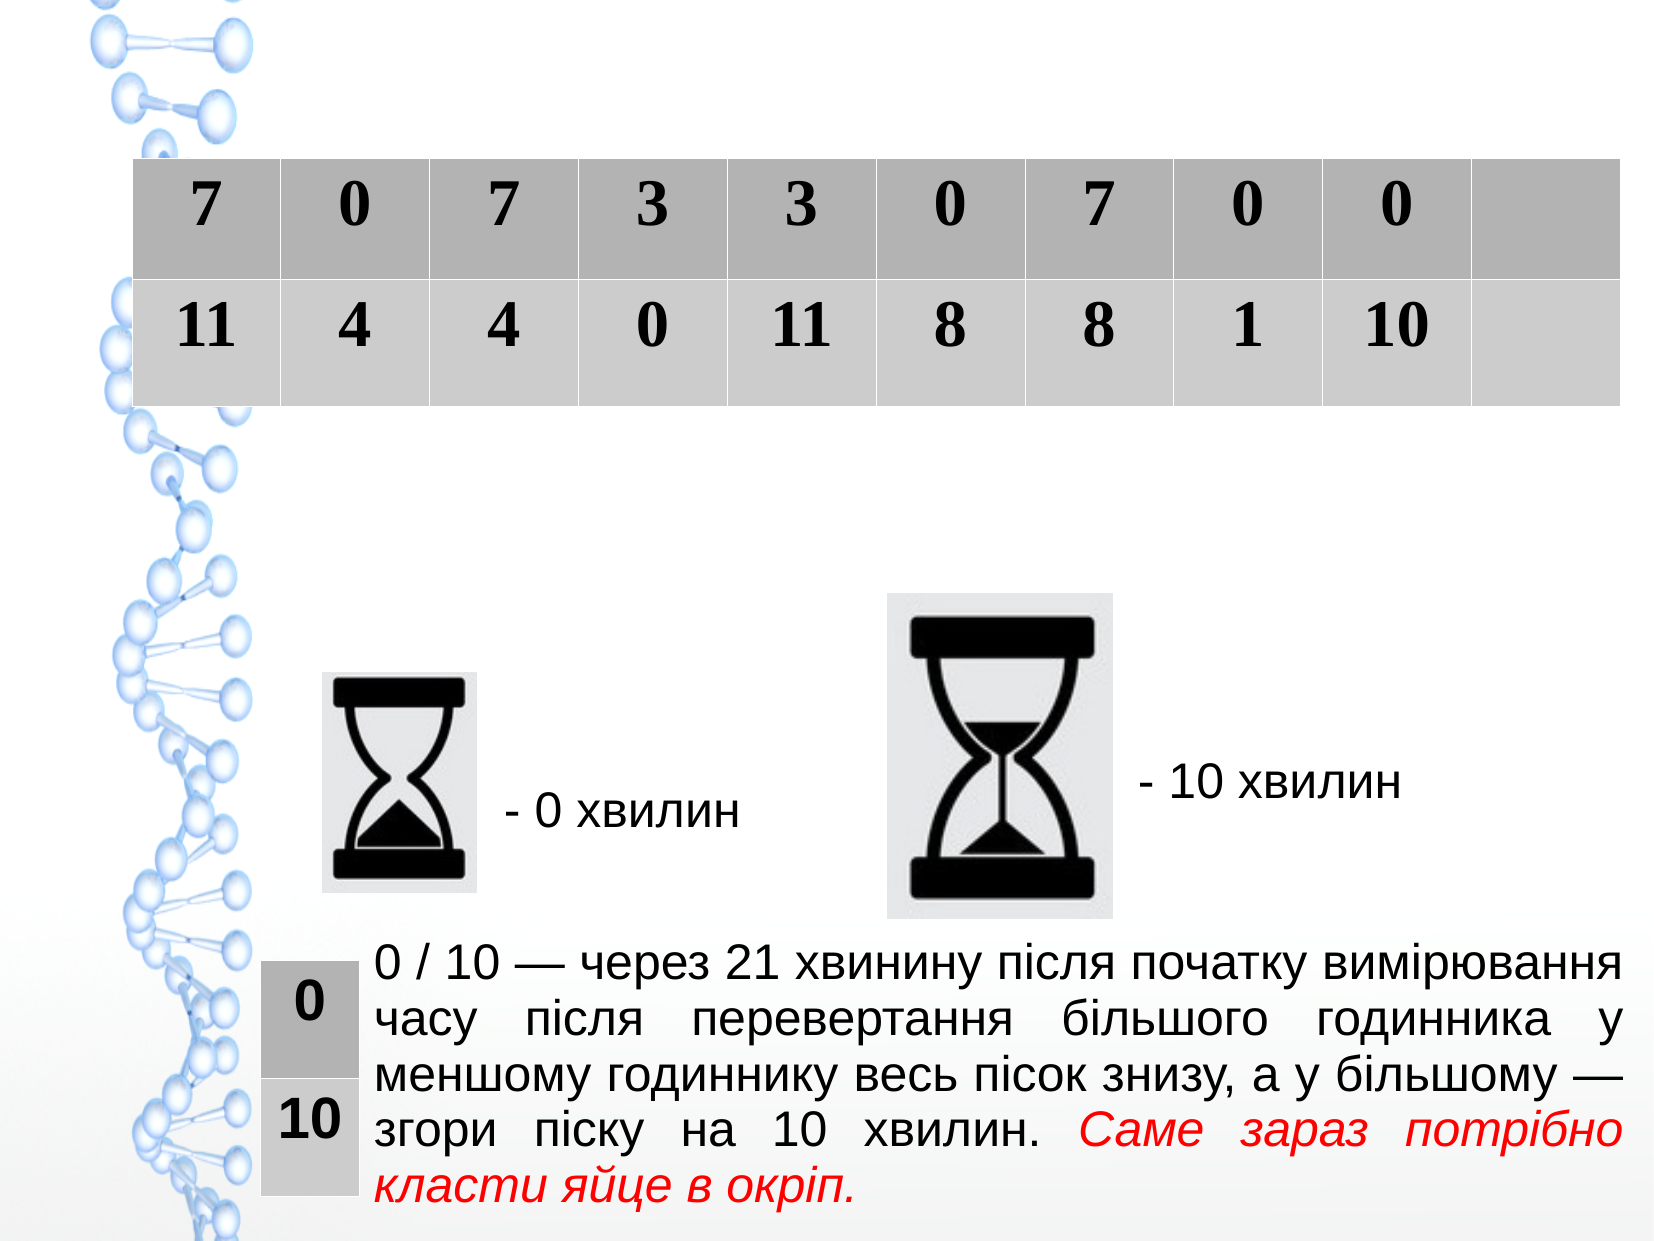

| 7 | 0 | 7 | 3 | 3 | 0 | 7 | 0 | 0 | |
| --- | --- | --- | --- | --- | --- | --- | --- | --- | --- |
| 11 | 4 | 4 | 0 | 11 | 8 | 8 | 1 | 10 | |
- 10 хвилин
- 0 хвилин
0 / 10 — через 21 хвинину після початку вимірювання часу після перевертання більшого годинника у меншому годиннику весь пісок знизу, а у більшому — згори піску на 10 хвилин. Саме зараз потрібно класти яйце в окріп.
| 0 |
| --- |
| 10 |